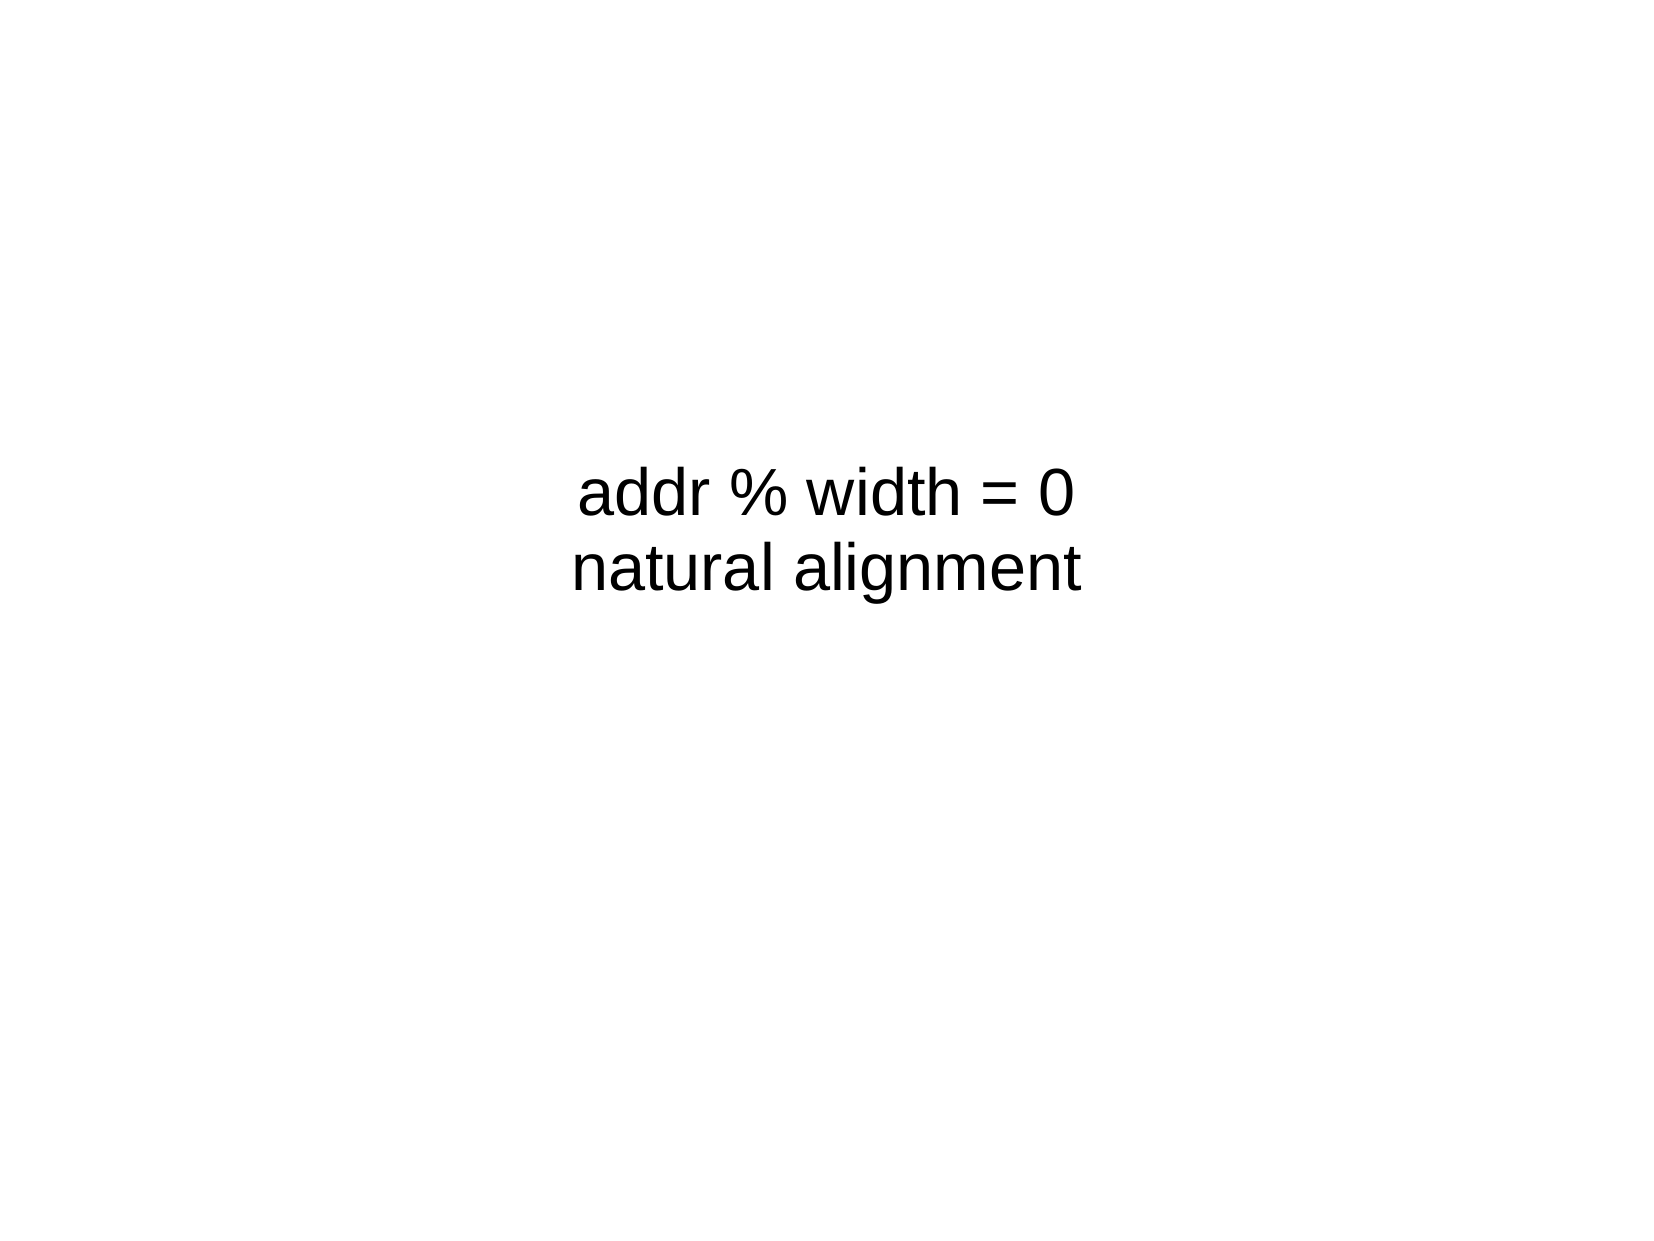

# addr % width = 0
natural alignment